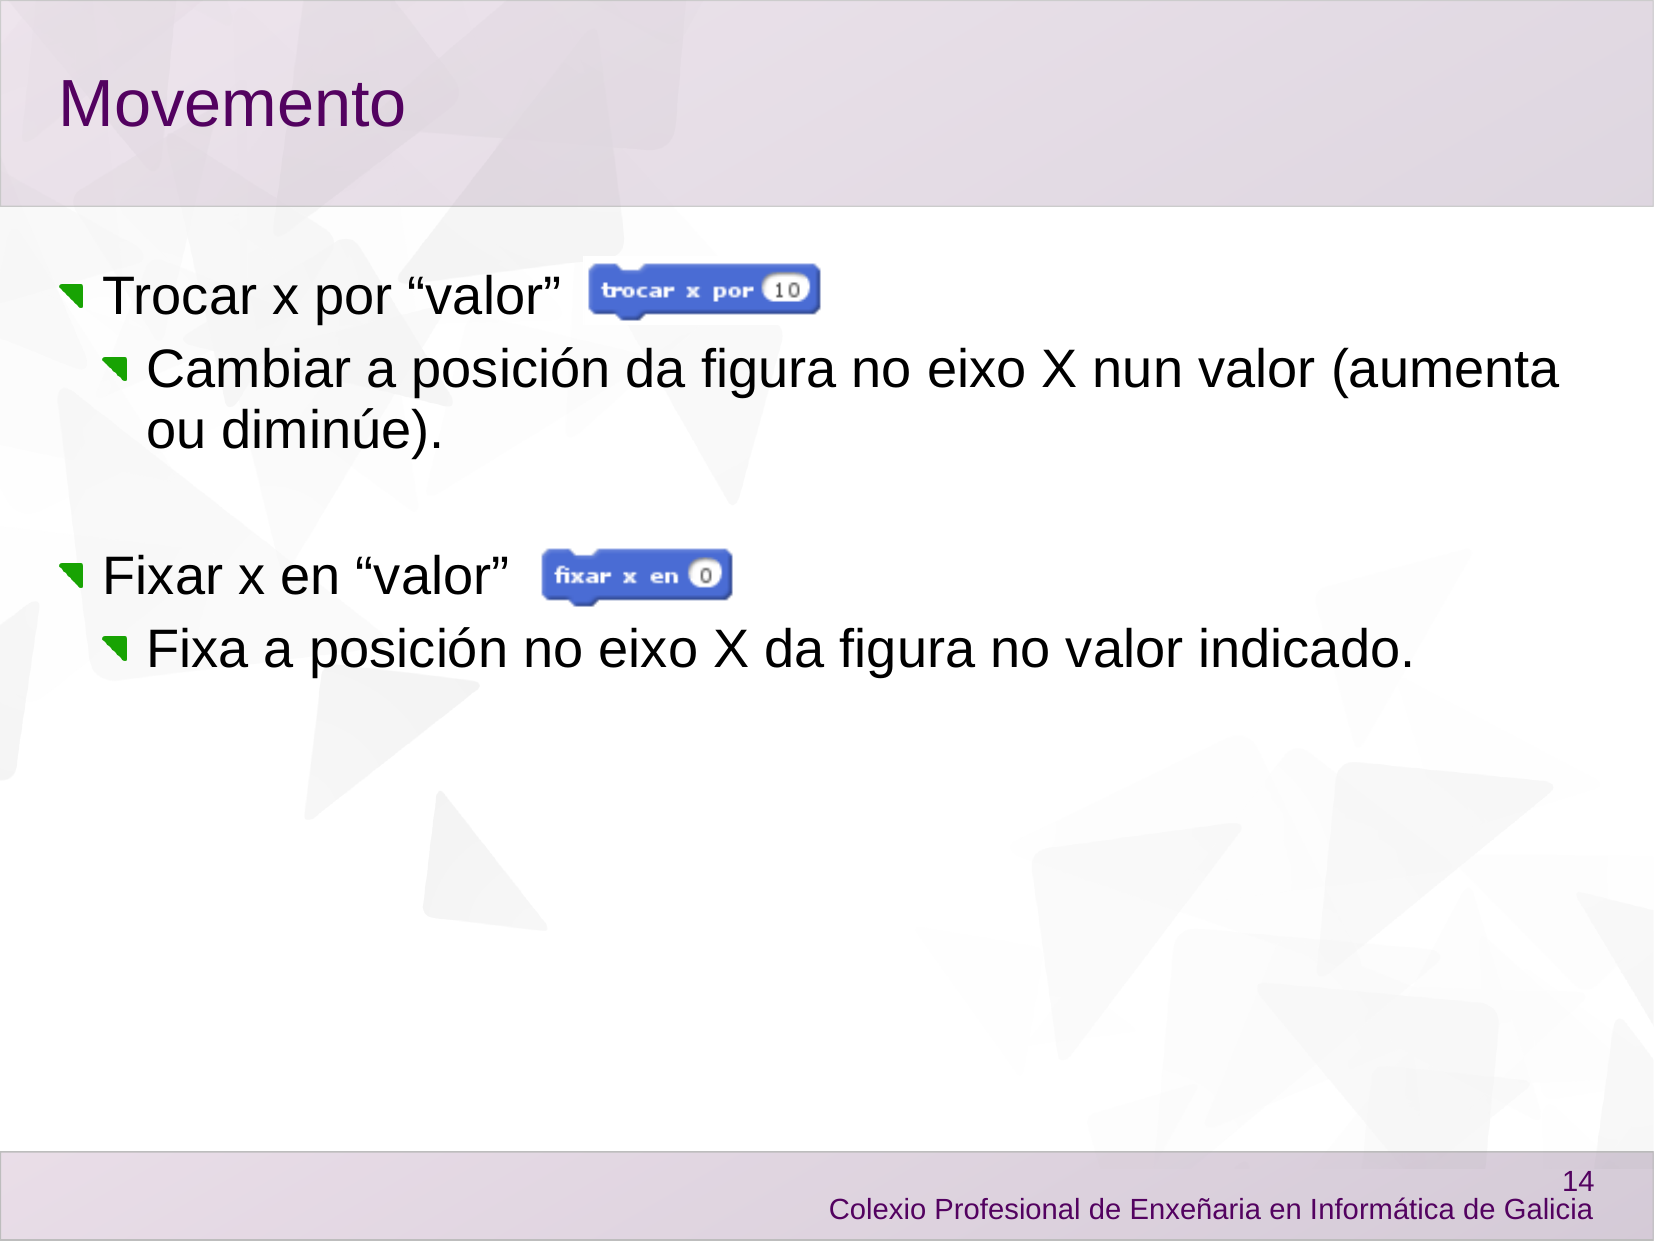

# Movemento
Trocar x por “valor”
Cambiar a posición da figura no eixo X nun valor (aumenta ou diminúe).
Fixar x en “valor”
Fixa a posición no eixo X da figura no valor indicado.
14
Colexio Profesional de Enxeñaria en Informática de Galicia